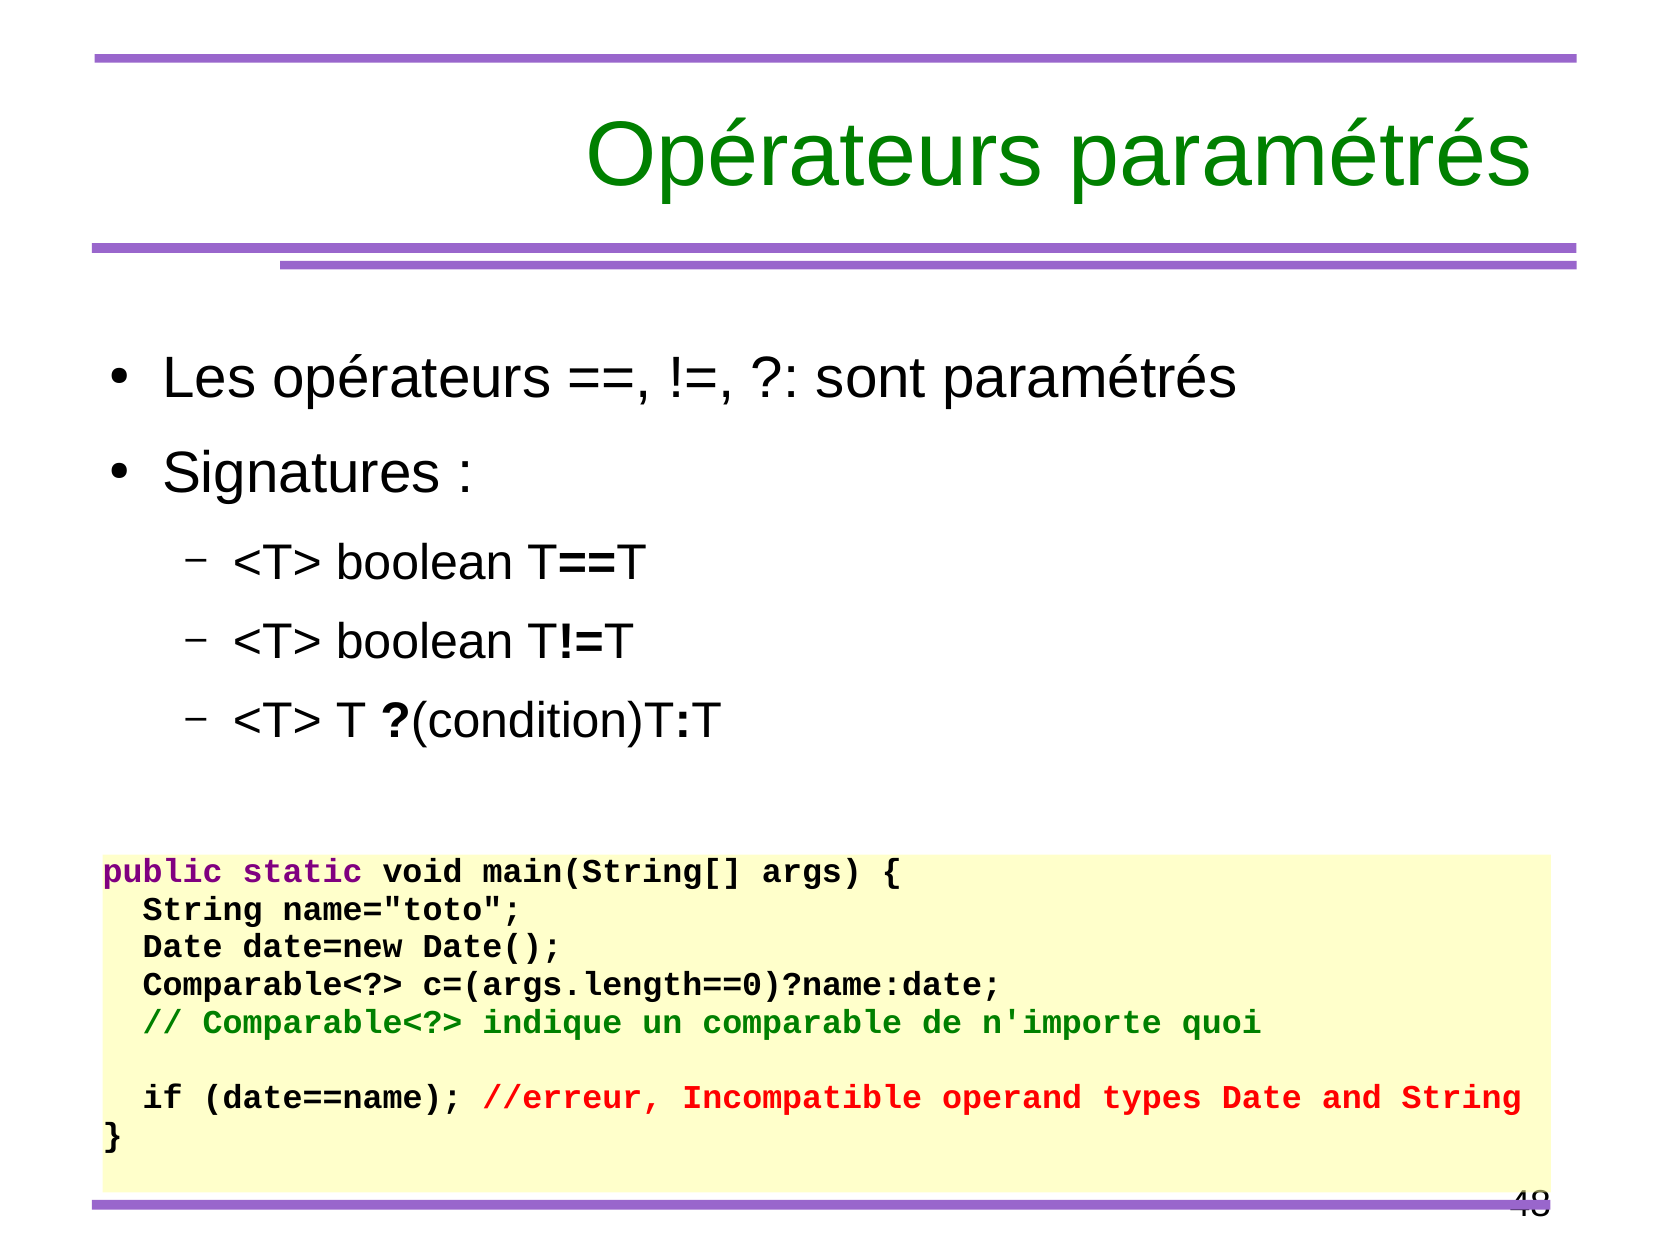

# Opérateurs paramétrés
Les opérateurs ==, !=, ?: sont paramétrés
Signatures :
<T> boolean T==T
<T> boolean T!=T
<T> T ?(condition)T:T
public static void main(String[] args) {
 String name="toto";
 Date date=new Date();
 Comparable<?> c=(args.length==0)?name:date;
 // Comparable<?> indique un comparable de n'importe quoi
 if (date==name); //erreur, Incompatible operand types Date and String
}